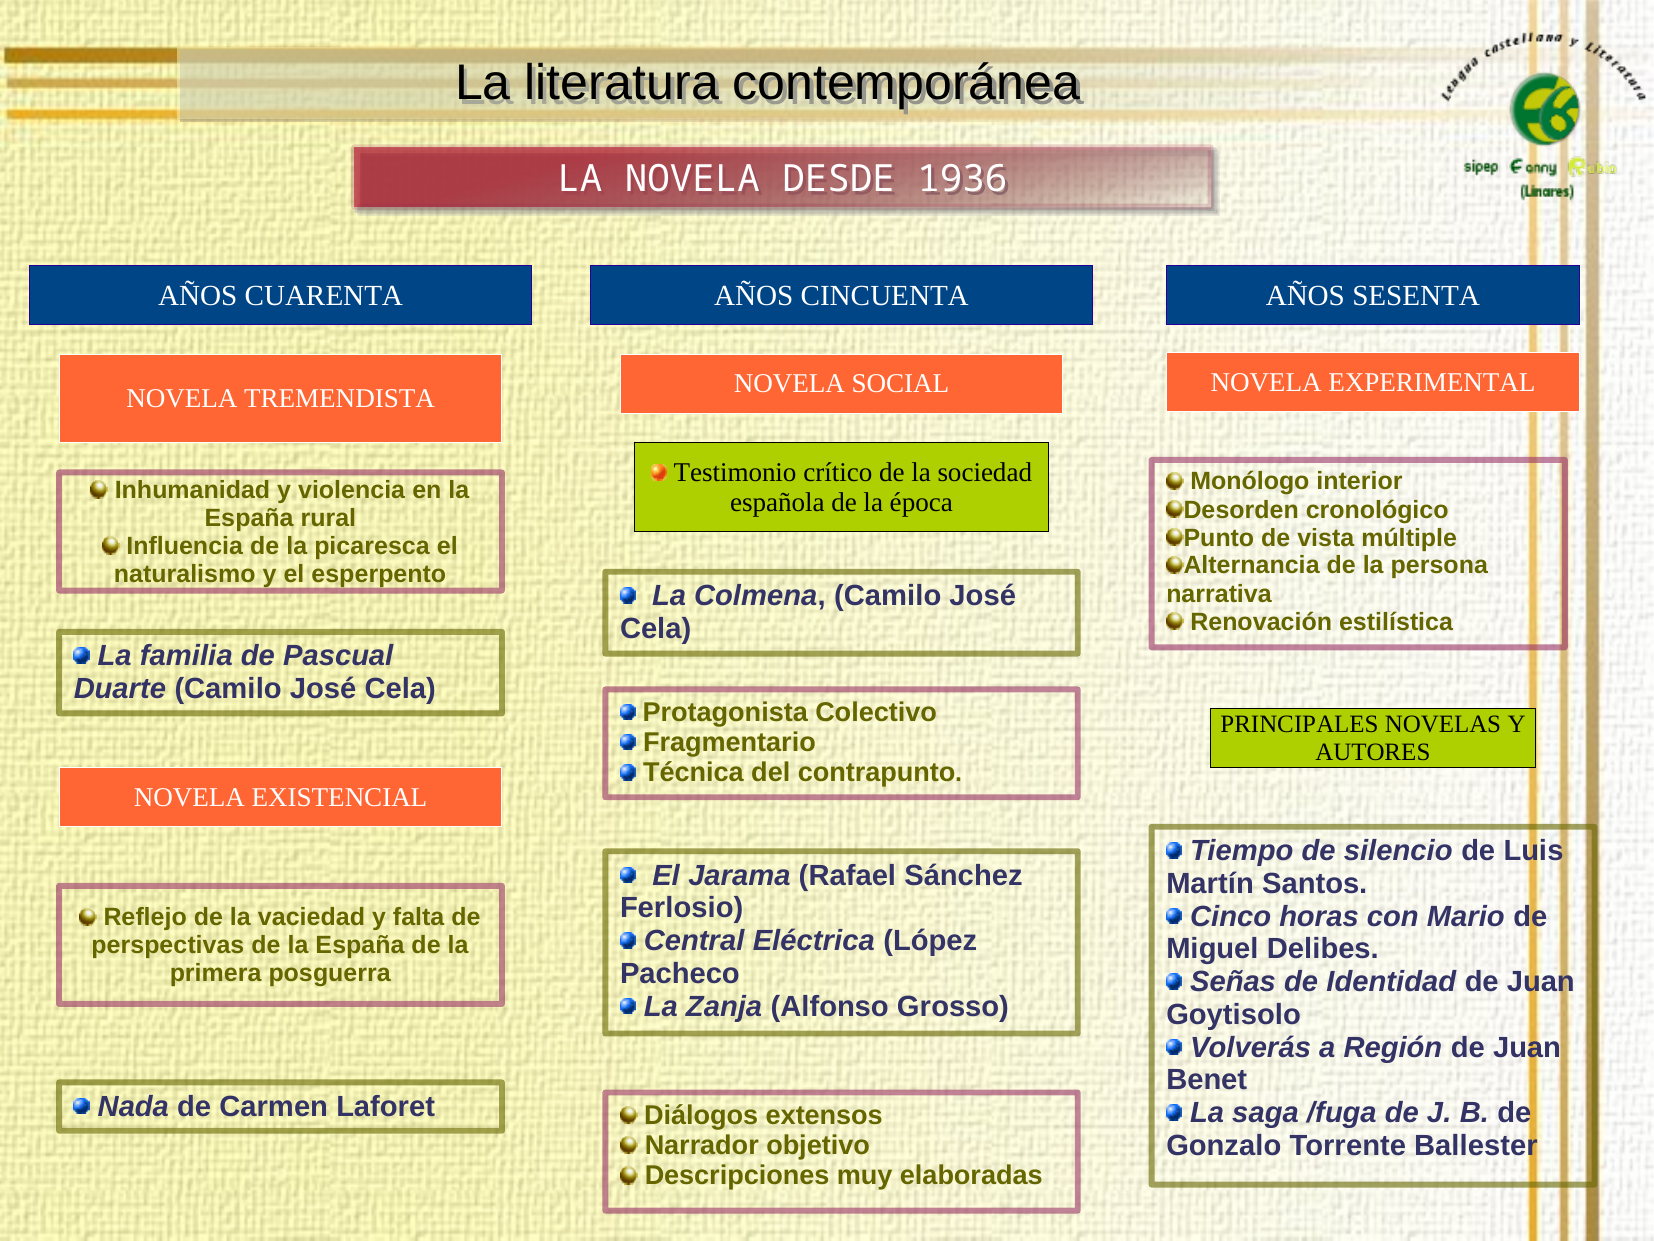

La literatura contemporánea
LA NOVELA DESDE 1936
AÑOS CUARENTA
AÑOS CINCUENTA
AÑOS SESENTA
NOVELA EXPERIMENTAL
NOVELA TREMENDISTA
NOVELA SOCIAL
 Testimonio crítico de la sociedad española de la época
 Monólogo interior
Desorden cronológico
Punto de vista múltiple
Alternancia de la persona narrativa
 Renovación estilística
 Inhumanidad y violencia en la España rural
 Influencia de la picaresca el naturalismo y el esperpento
 La Colmena, (Camilo José Cela)
 La familia de Pascual Duarte (Camilo José Cela)
 Protagonista Colectivo
 Fragmentario
 Técnica del contrapunto.
PRINCIPALES NOVELAS Y AUTORES
NOVELA EXISTENCIAL
 Tiempo de silencio de Luis Martín Santos.
 Cinco horas con Mario de Miguel Delibes.
 Señas de Identidad de Juan Goytisolo
 Volverás a Región de Juan Benet
 La saga /fuga de J. B. de Gonzalo Torrente Ballester
 El Jarama (Rafael Sánchez Ferlosio)
 Central Eléctrica (López Pacheco
 La Zanja (Alfonso Grosso)
 Reflejo de la vaciedad y falta de perspectivas de la España de la primera posguerra
 Nada de Carmen Laforet
 Diálogos extensos
 Narrador objetivo
 Descripciones muy elaboradas